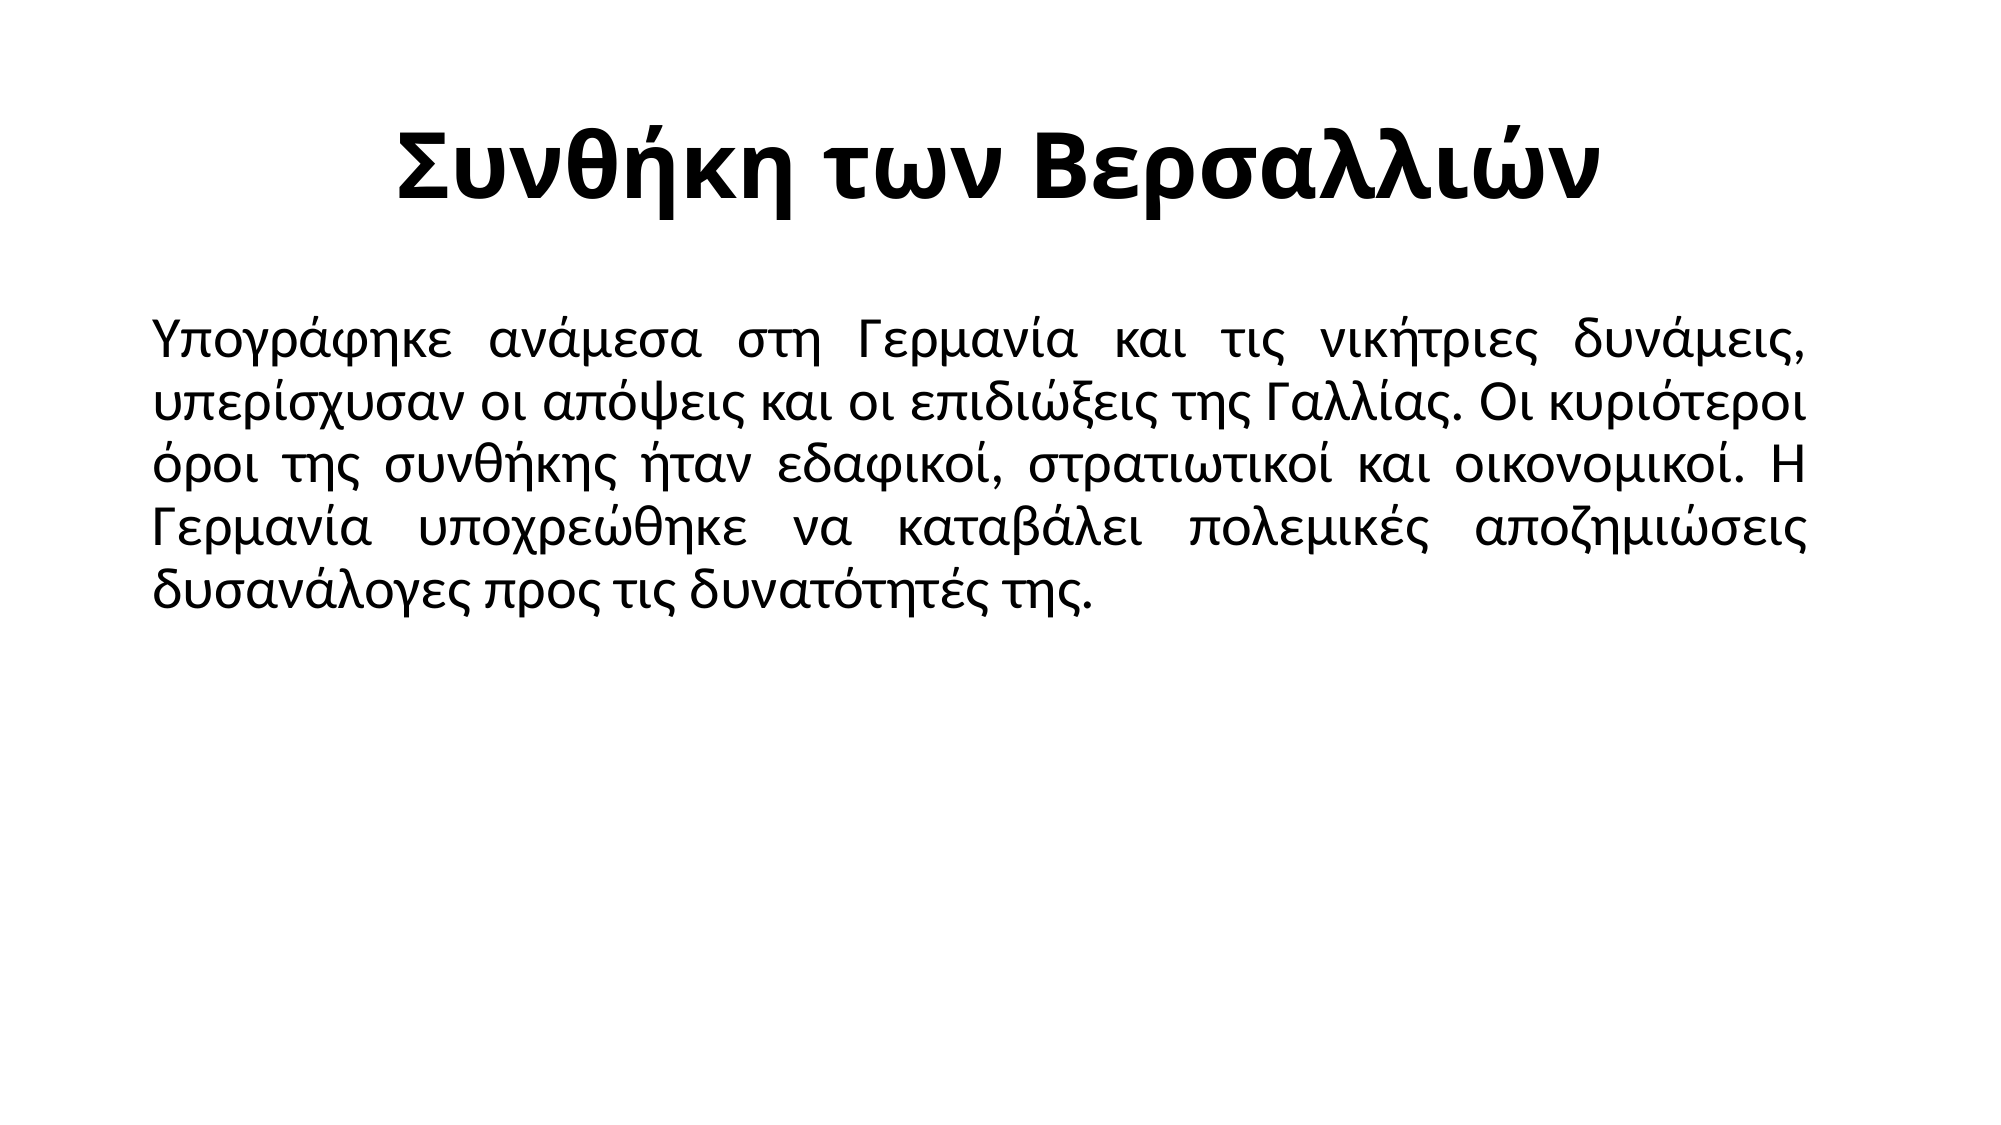

# Συνθήκη των Βερσαλλιών
Υπογράφηκε ανάμεσα στη Γερμανία και τις νικήτριες δυνάμεις, υπερίσχυσαν οι απόψεις και οι επιδιώξεις της Γαλλίας. Οι κυριότεροι όροι της συνθήκης ήταν εδαφικοί, στρατιωτικοί και οικονομικοί. Η Γερμανία υποχρεώθηκε να καταβάλει πολεμικές αποζημιώσεις δυσανάλογες προς τις δυνατότητές της.